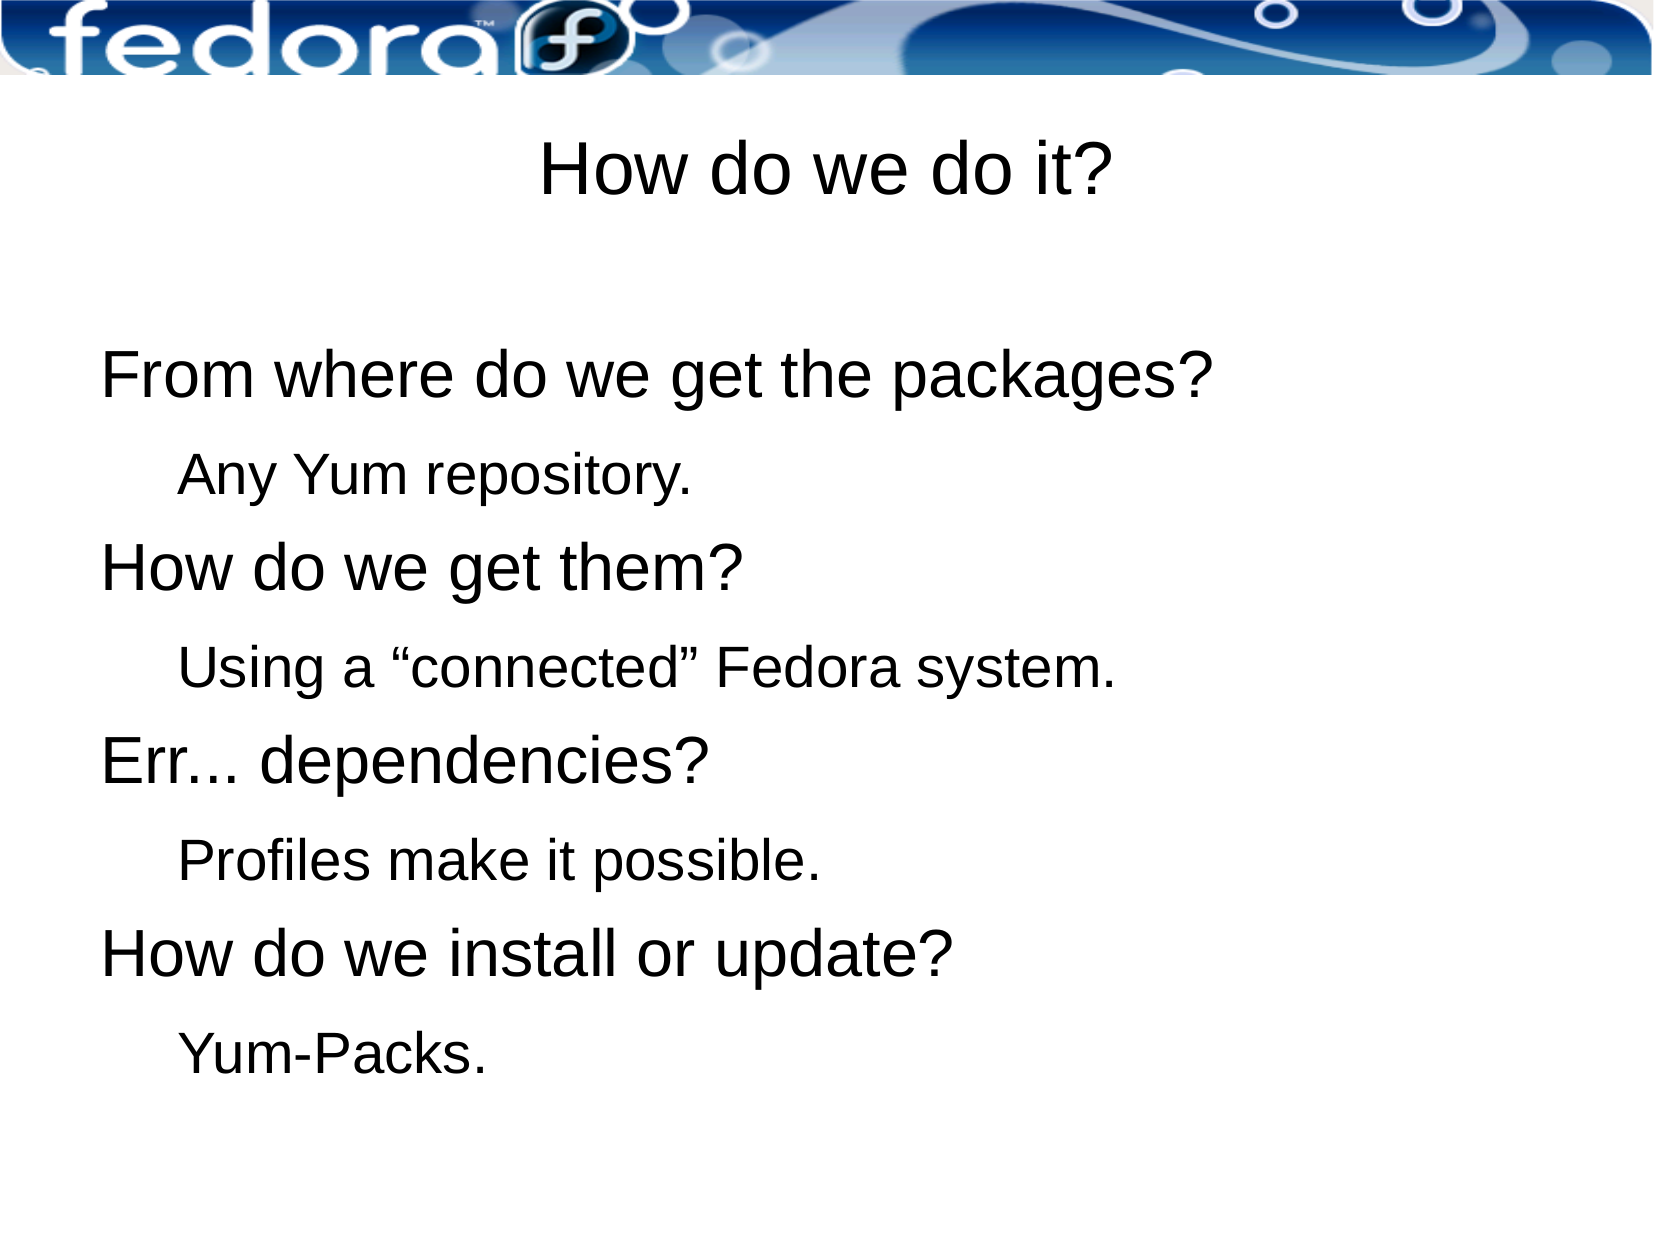

# How do we do it?
From where do we get the packages?
Any Yum repository.
How do we get them?
Using a “connected” Fedora system.
Err... dependencies?
Profiles make it possible.
How do we install or update?
Yum-Packs.